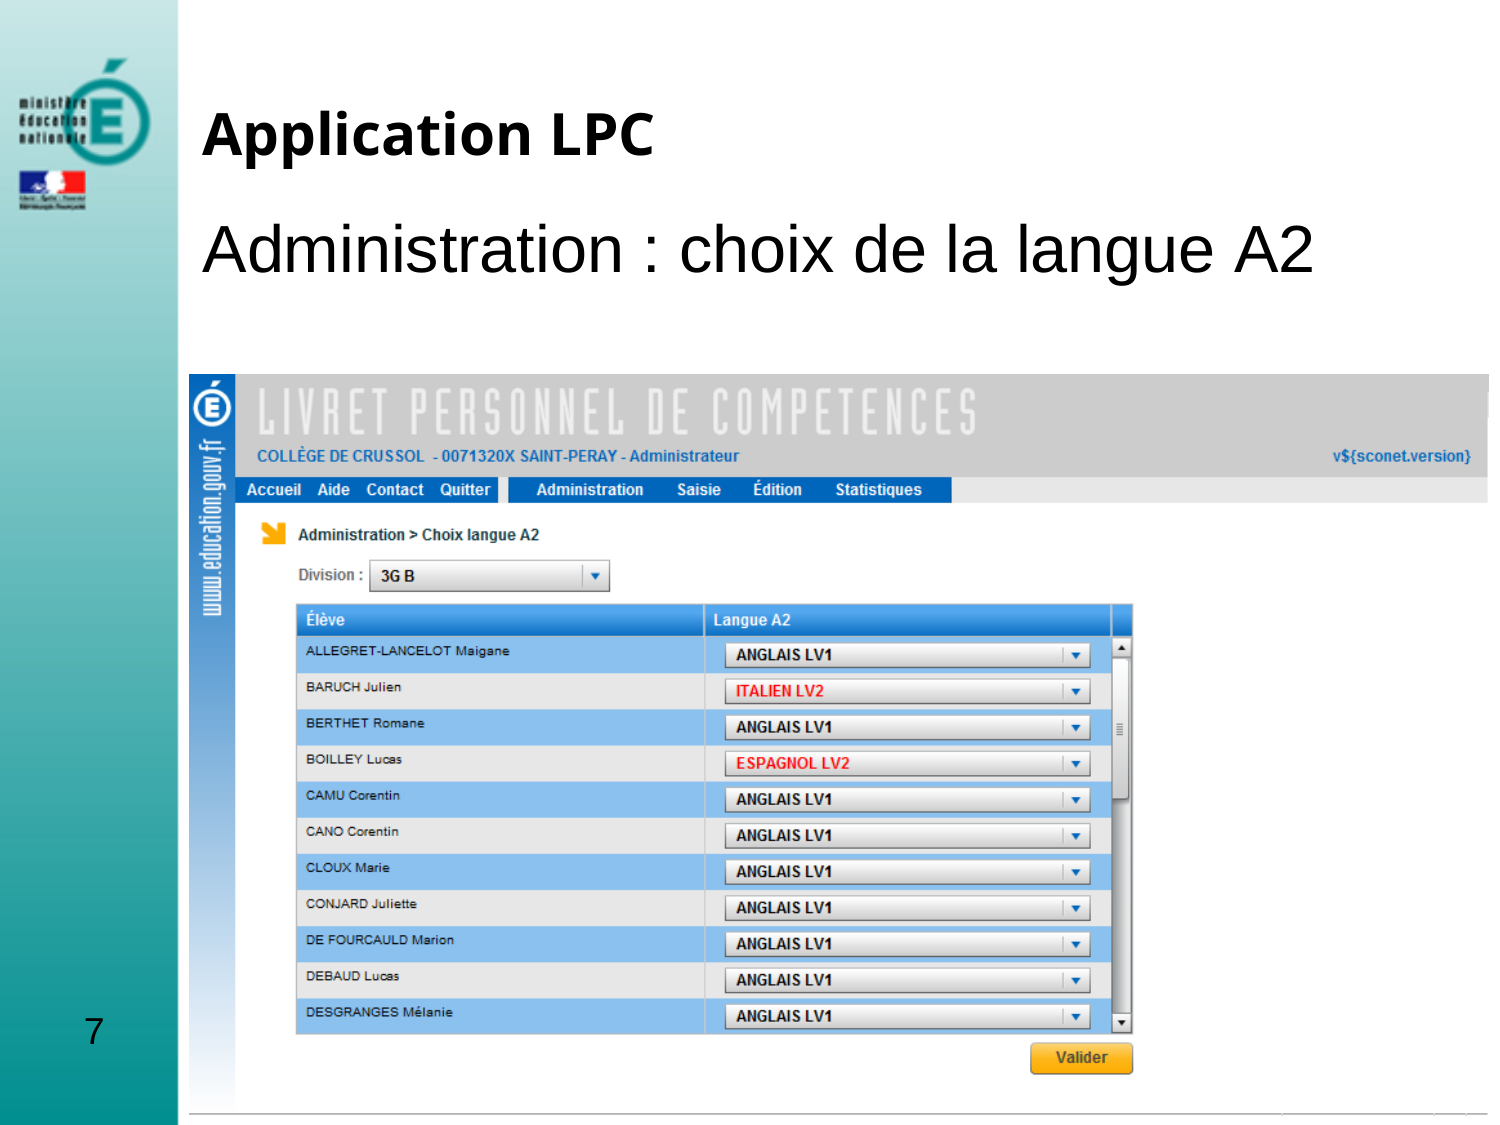

Application LPC
Administration : choix de la langue A2